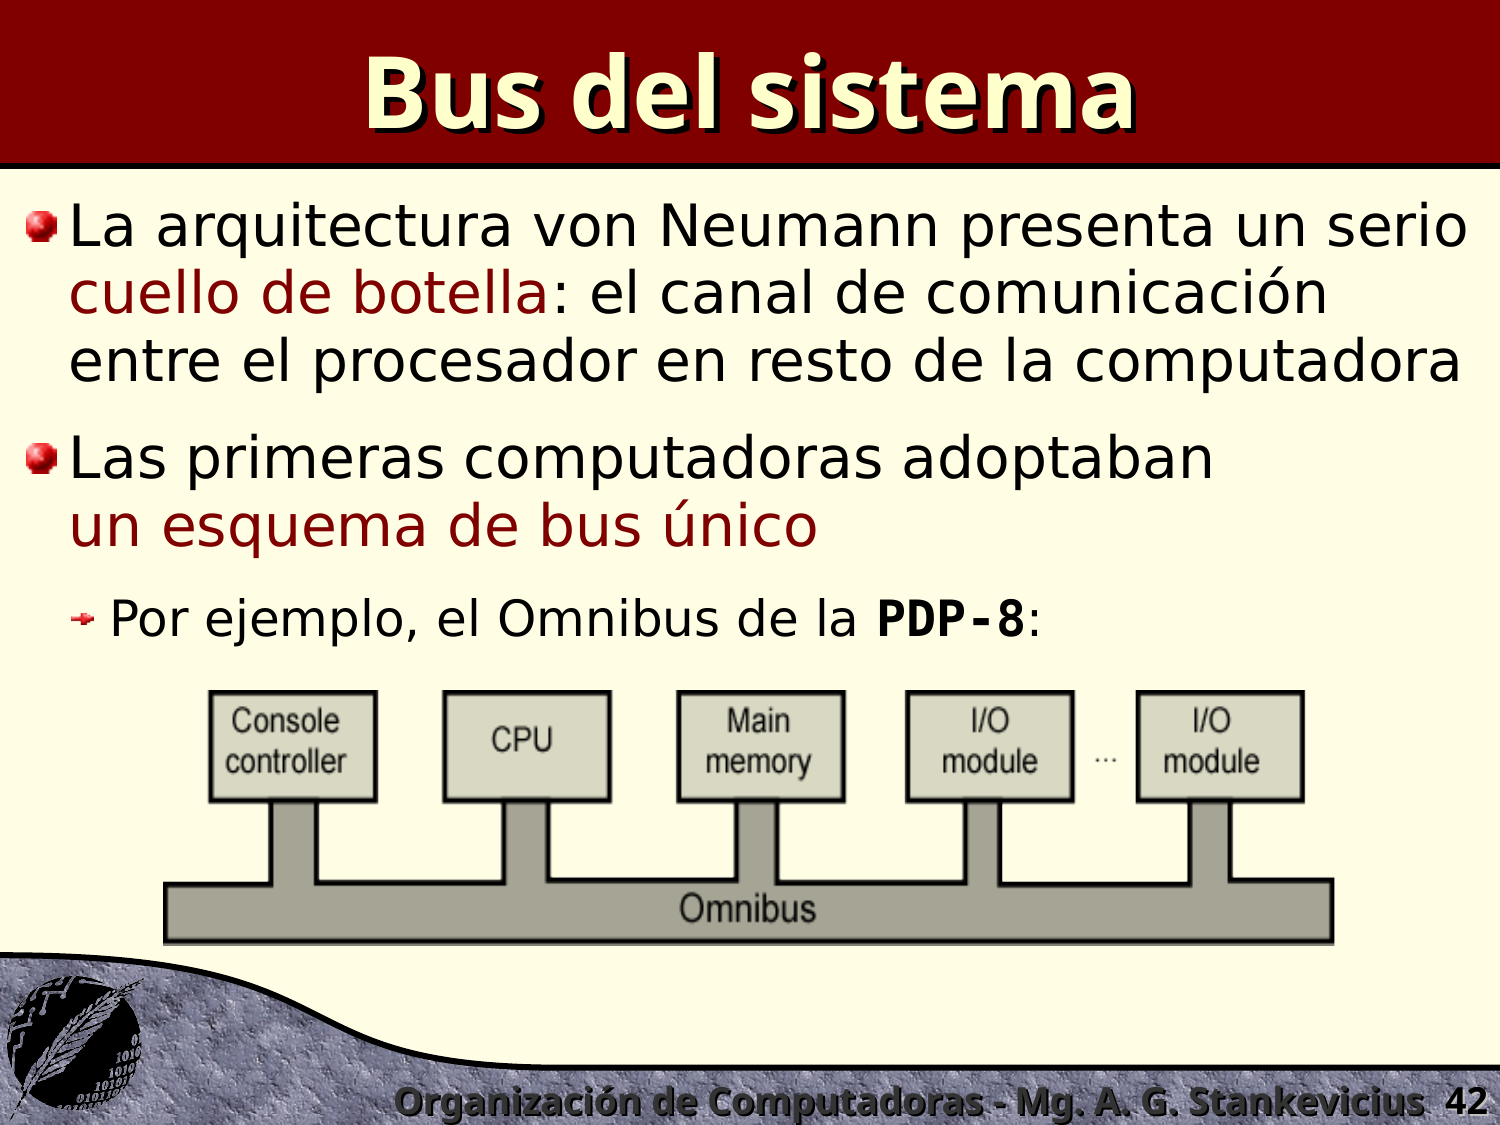

# Bus del sistema
La arquitectura von Neumann presenta un serio cuello de botella: el canal de comunicación entre el procesador en resto de la computadora
Las primeras computadoras adoptaban
un esquema de bus único
Por ejemplo, el Omnibus de la PDP-8:
42